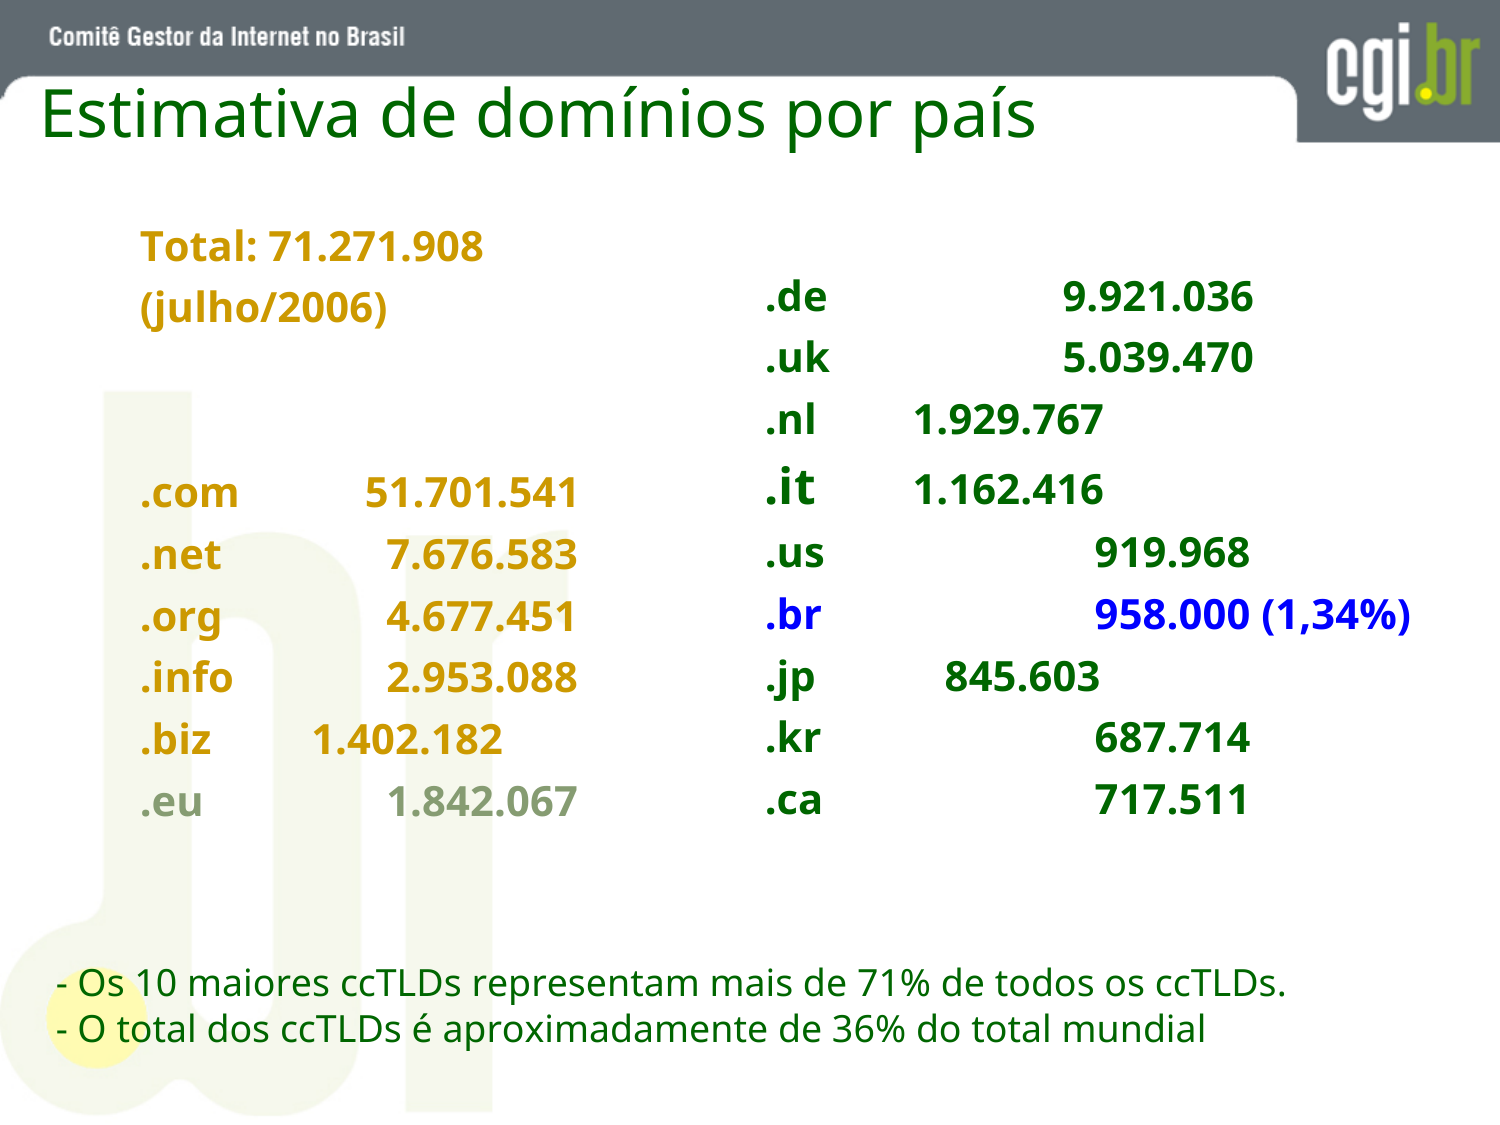

# Estimativa de domínios por país
Total: 71.271.908
(julho/2006)
.com		51.701.541
.net	 	 7.676.583
.org	 	 4.677.451
.info	 	 2.953.088
.biz	 	 1.402.182
.eu 	 	 1.842.067
.de		9.921.036
.uk		5.039.470
.nl		1.929.767
.it		1.162.416
.us	 	 919.968
.br	 	 958.000 (1,34%)
.jp	 	 845.603
.kr	 	 687.714
.ca	 	 717.511
- Os 10 maiores ccTLDs representam mais de 71% de todos os ccTLDs.
- O total dos ccTLDs é aproximadamente de 36% do total mundial